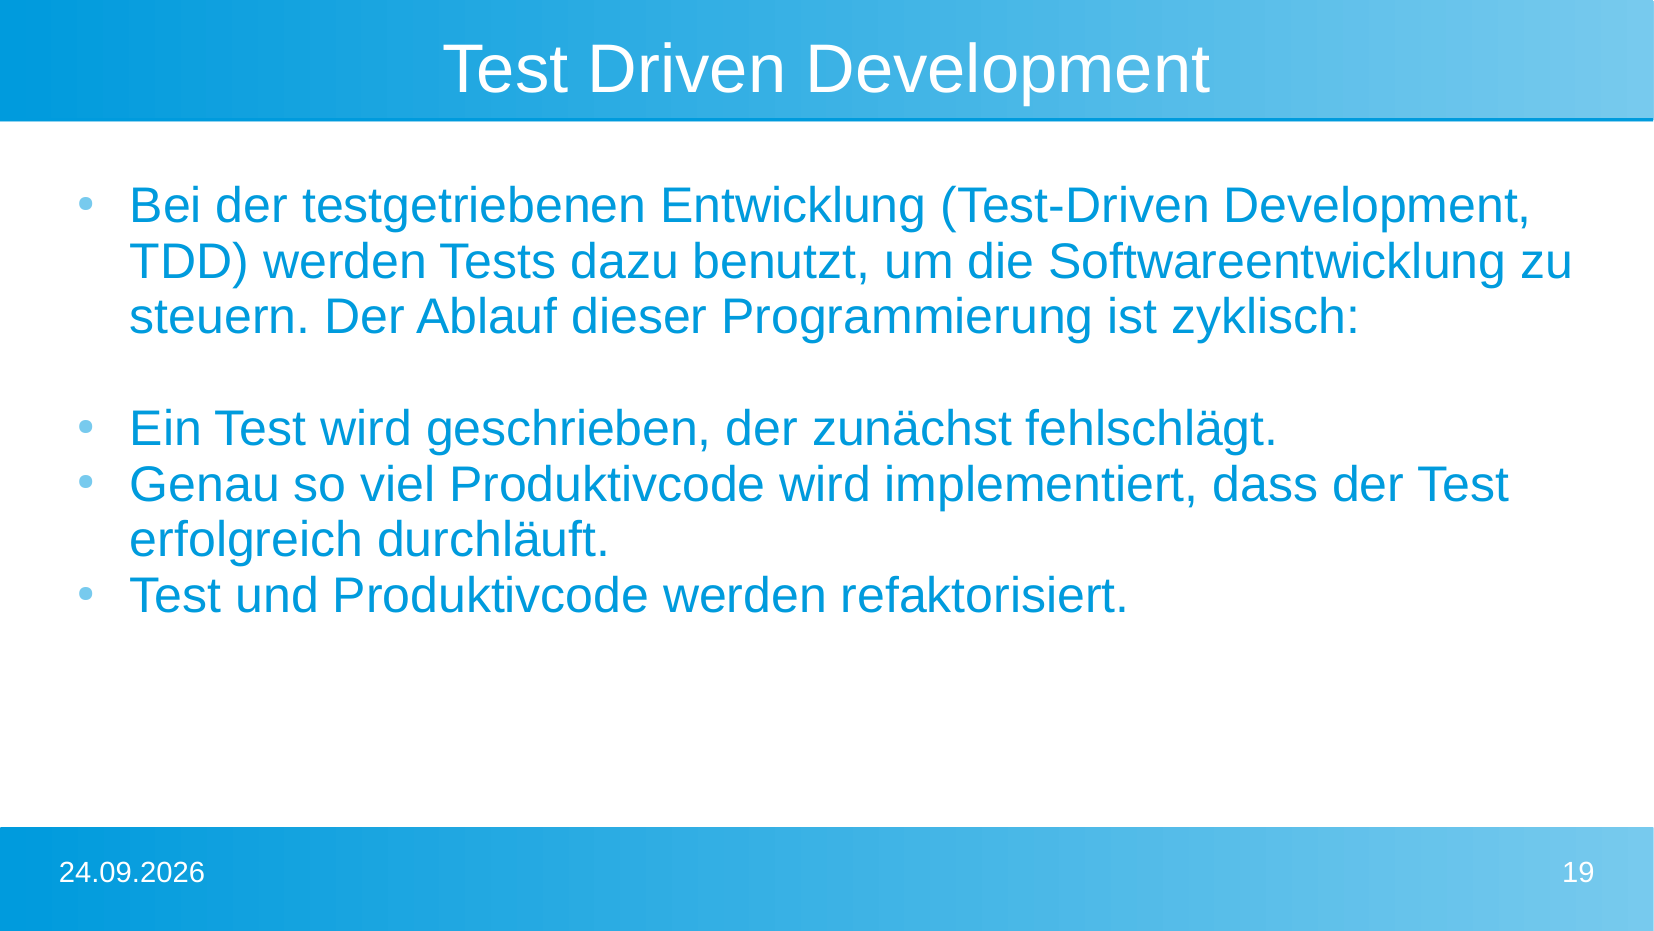

# Test Driven Development
Bei der testgetriebenen Entwicklung (Test-Driven Development, TDD) werden Tests dazu benutzt, um die Softwareentwicklung zu steuern. Der Ablauf dieser Programmierung ist zyklisch:
Ein Test wird geschrieben, der zunächst fehlschlägt.
Genau so viel Produktivcode wird implementiert, dass der Test erfolgreich durchläuft.
Test und Produktivcode werden refaktorisiert.
19